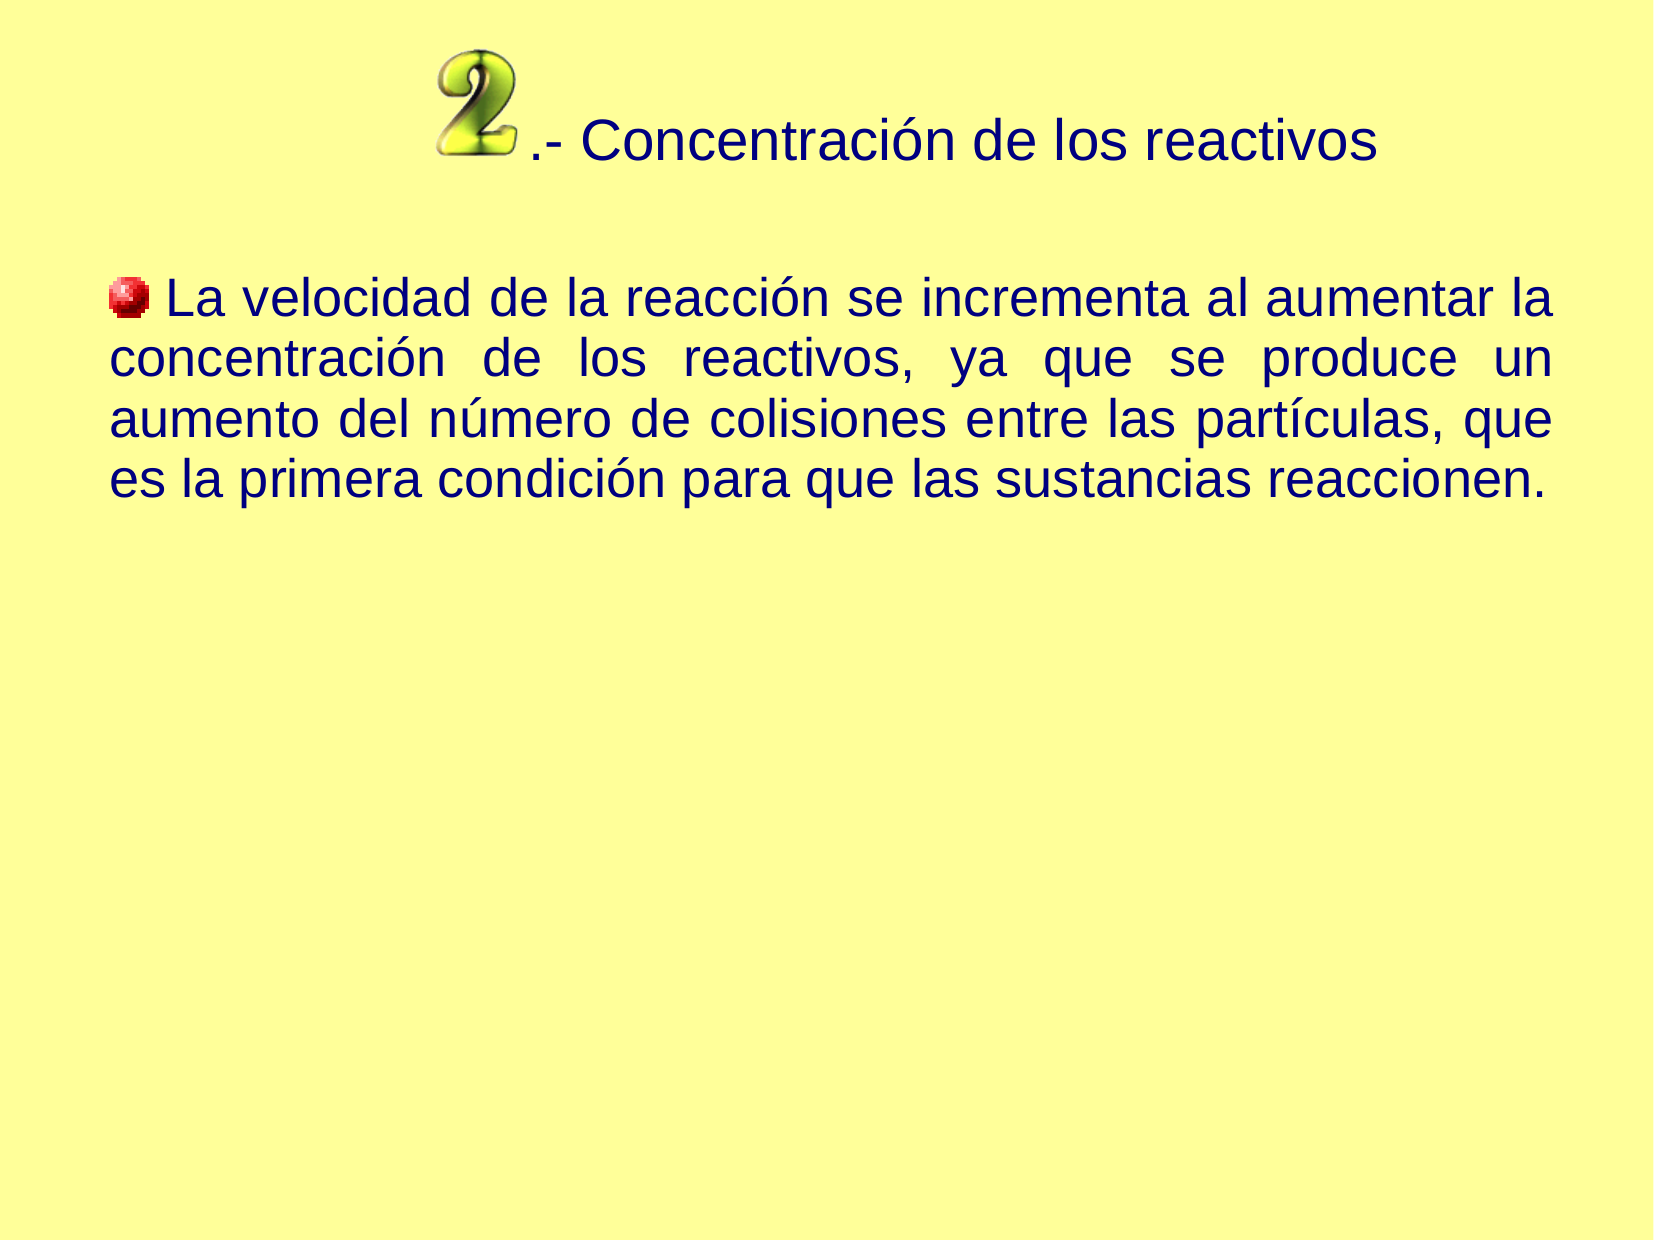

.- Concentración de los reactivos
 La velocidad de la reacción se incrementa al aumentar la concentración de los reactivos, ya que se produce un aumento del número de colisiones entre las partículas, que es la primera condición para que las sustancias reaccionen.